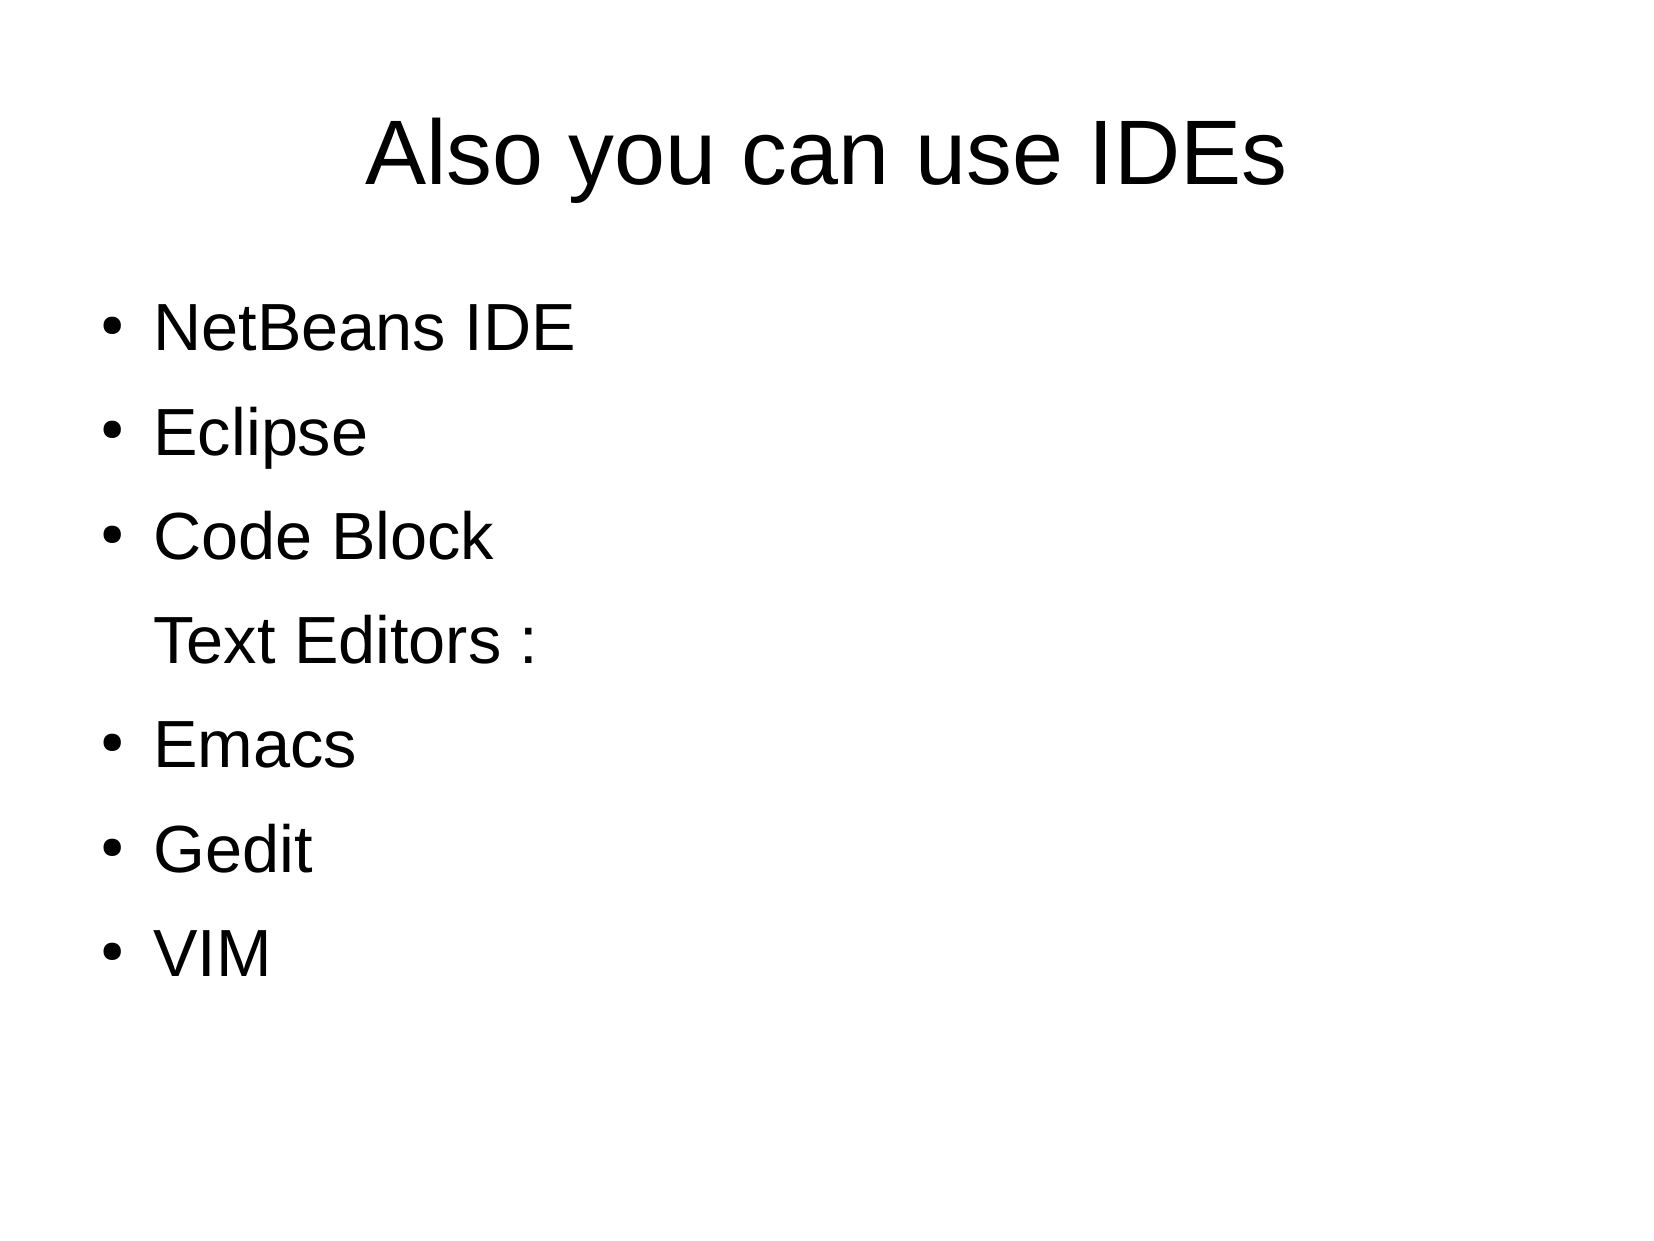

# Also you can use IDEs
NetBeans IDE
Eclipse
Code Block
Text Editors :
Emacs
Gedit
VIM